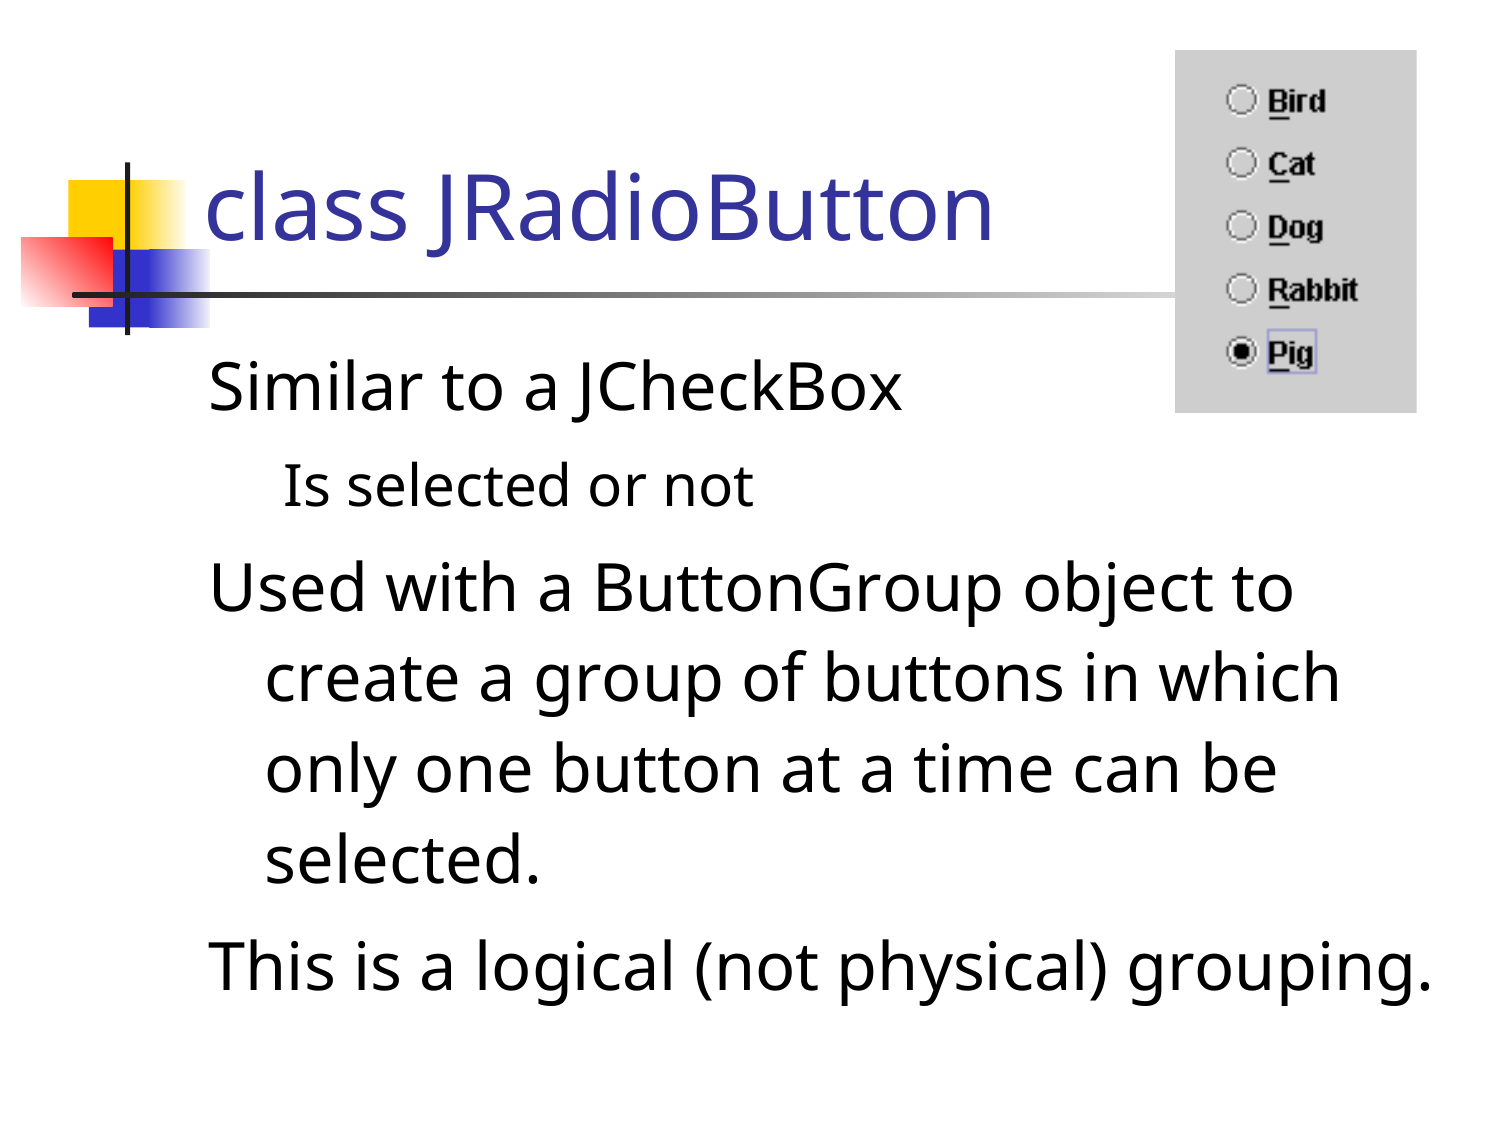

# class JRadioButton
Similar to a JCheckBox
Is selected or not
Used with a ButtonGroup object to create a group of buttons in which only one button at a time can be selected.
This is a logical (not physical) grouping.